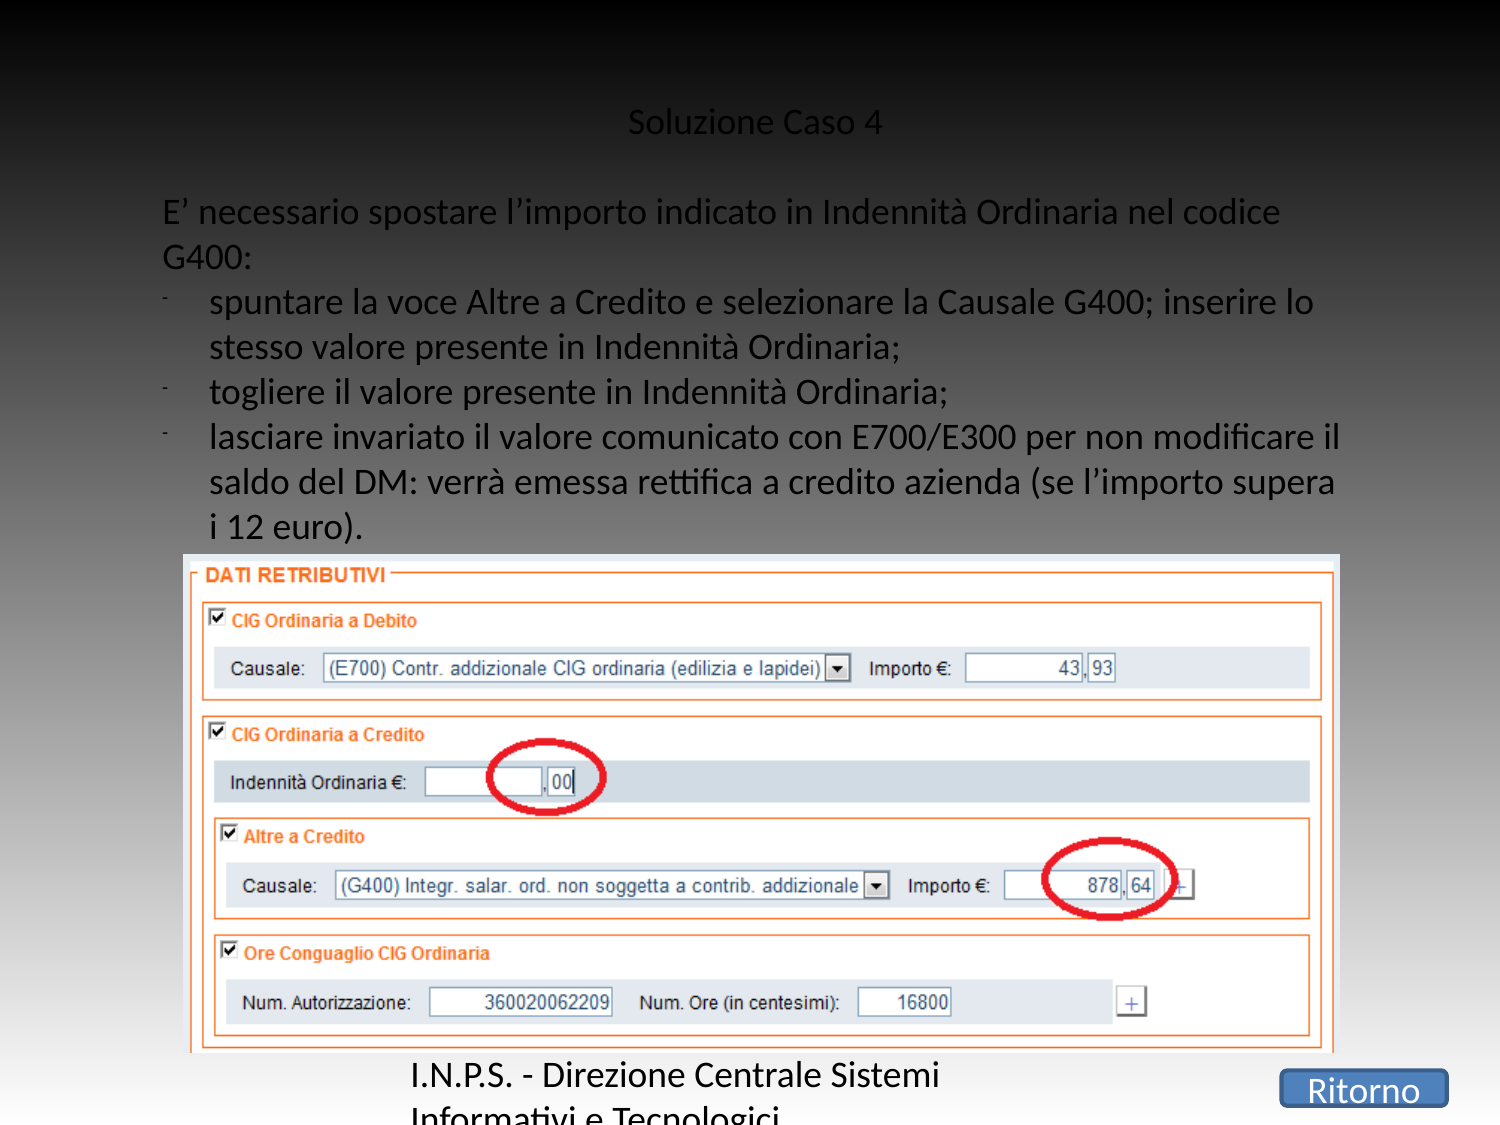

Soluzione Caso 4
E’ necessario spostare l’importo indicato in Indennità Ordinaria nel codice G400:
spuntare la voce Altre a Credito e selezionare la Causale G400; inserire lo stesso valore presente in Indennità Ordinaria;
togliere il valore presente in Indennità Ordinaria;
lasciare invariato il valore comunicato con E700/E300 per non modificare il saldo del DM: verrà emessa rettifica a credito azienda (se l’importo supera i 12 euro).
I.N.P.S. - Direzione Centrale Sistemi Informativi e Tecnologici
Ritorno